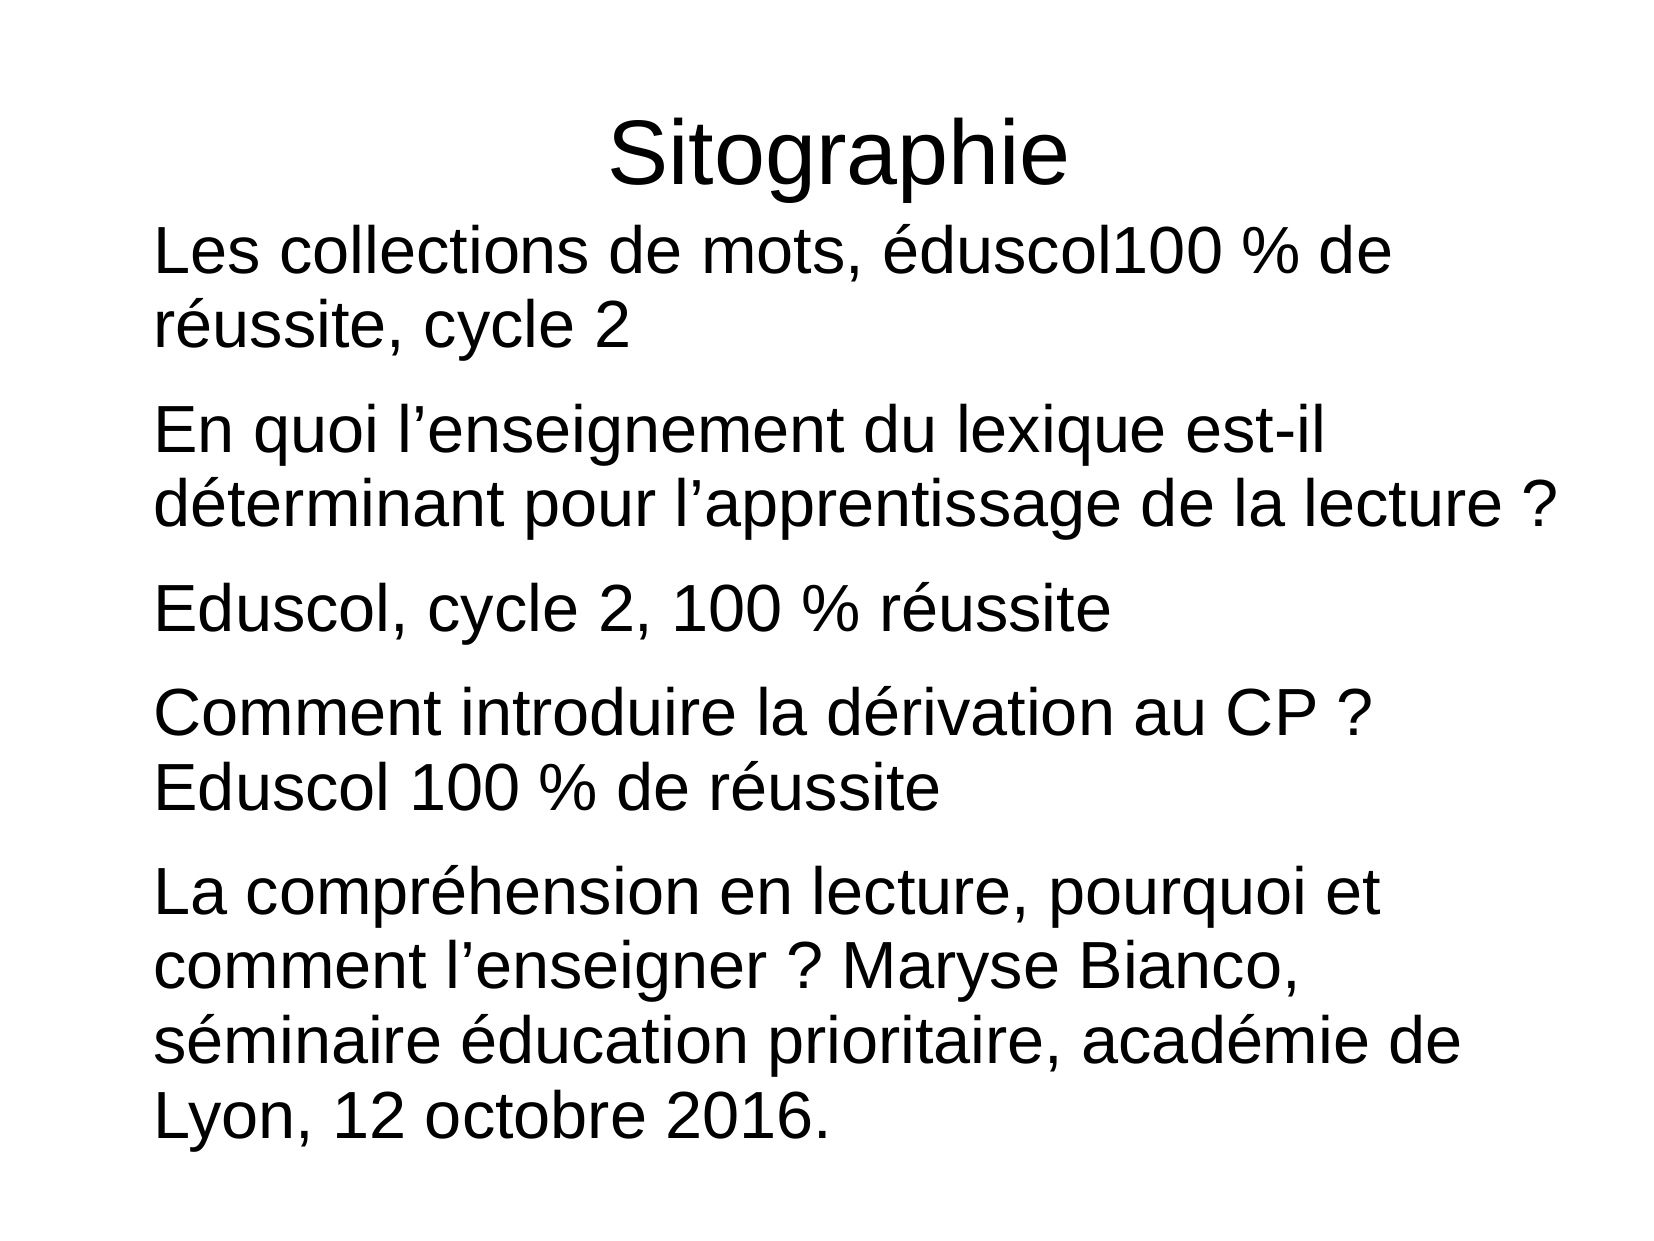

# Sitographie
Les collections de mots, éduscol100 % de réussite, cycle 2
En quoi l’enseignement du lexique est-il déterminant pour l’apprentissage de la lecture ?
Eduscol, cycle 2, 100 % réussite
Comment introduire la dérivation au CP ?Eduscol 100 % de réussite
La compréhension en lecture, pourquoi et comment l’enseigner ? Maryse Bianco, séminaire éducation prioritaire, académie de Lyon, 12 octobre 2016.